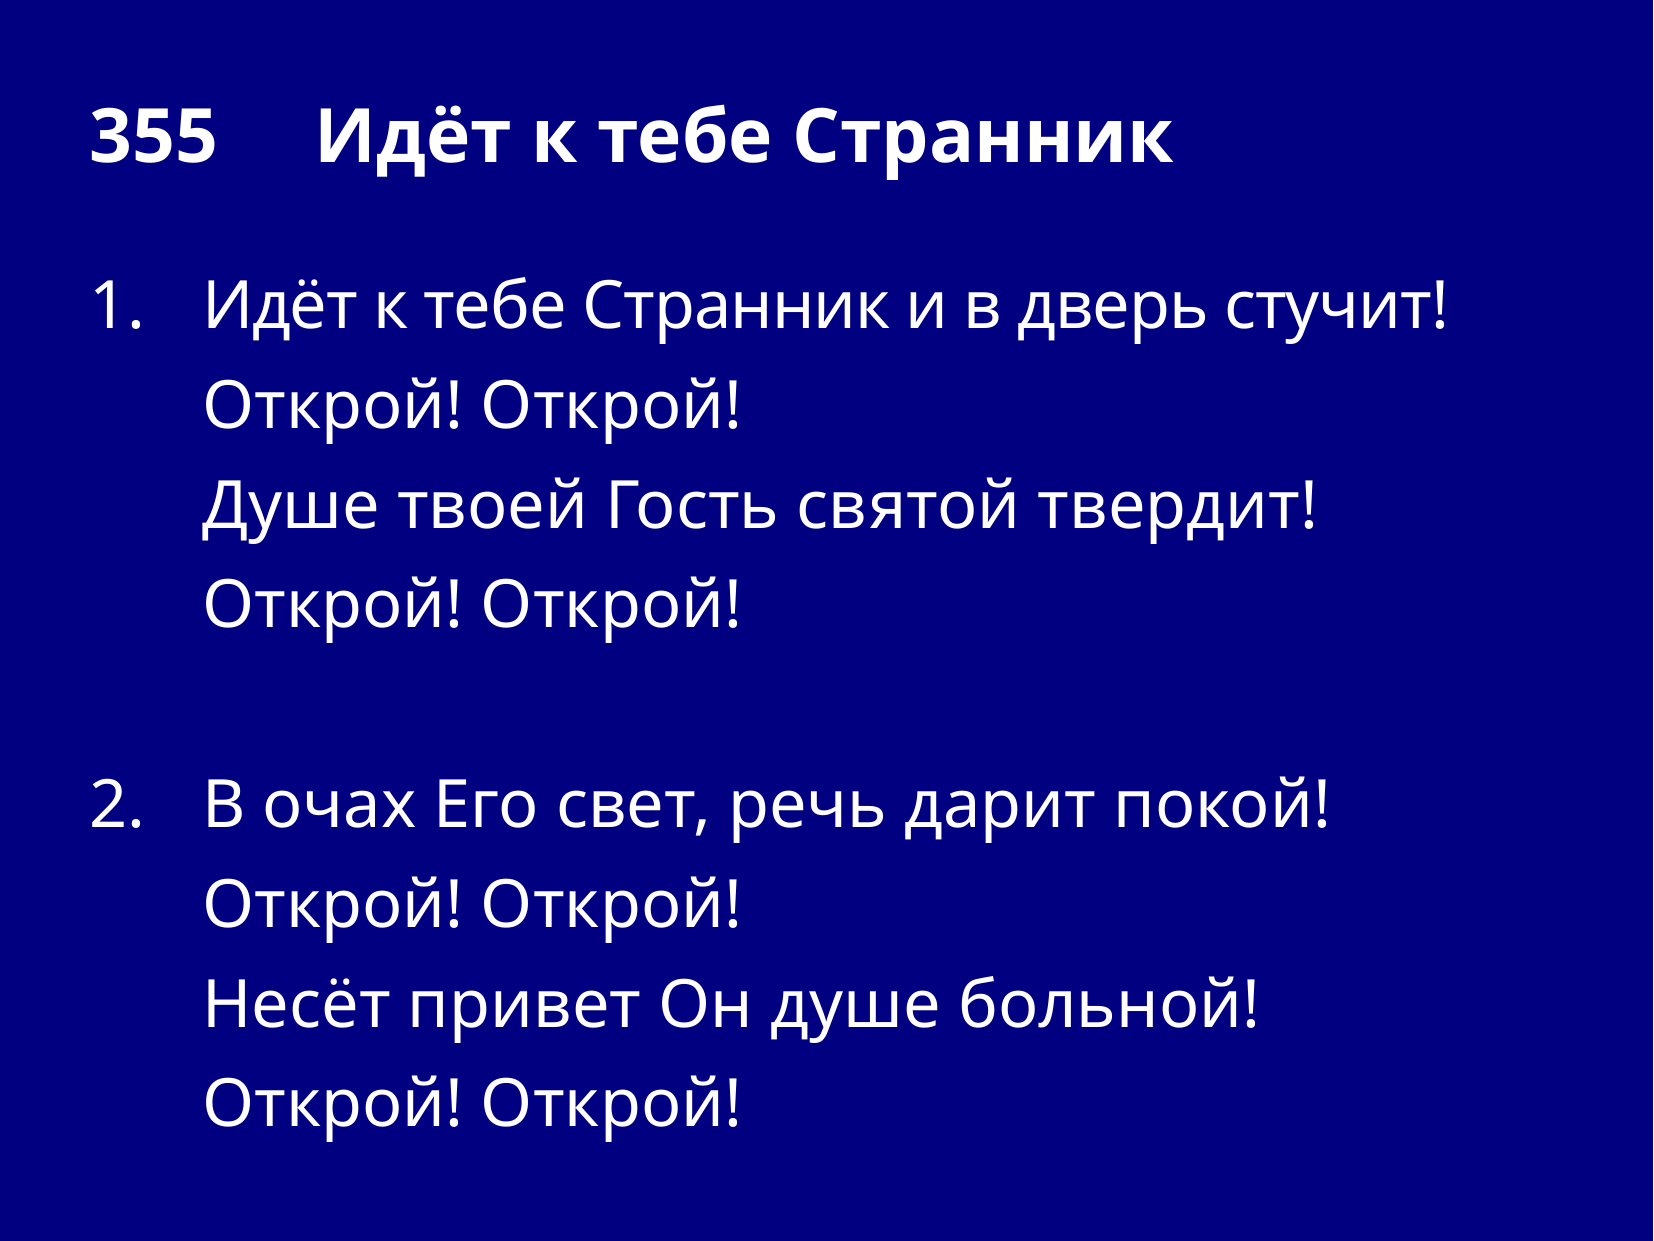

355	Идёт к тебе Странник
1.	Идёт к тебе Странник и в дверь стучит!
	Открой! Открой!
	Душе твоей Гость святой твердит!
	Открой! Открой!
2.	В очах Его свет, речь дарит покой!
	Открой! Открой!
	Несёт привет Он душе больной!
	Открой! Открой!